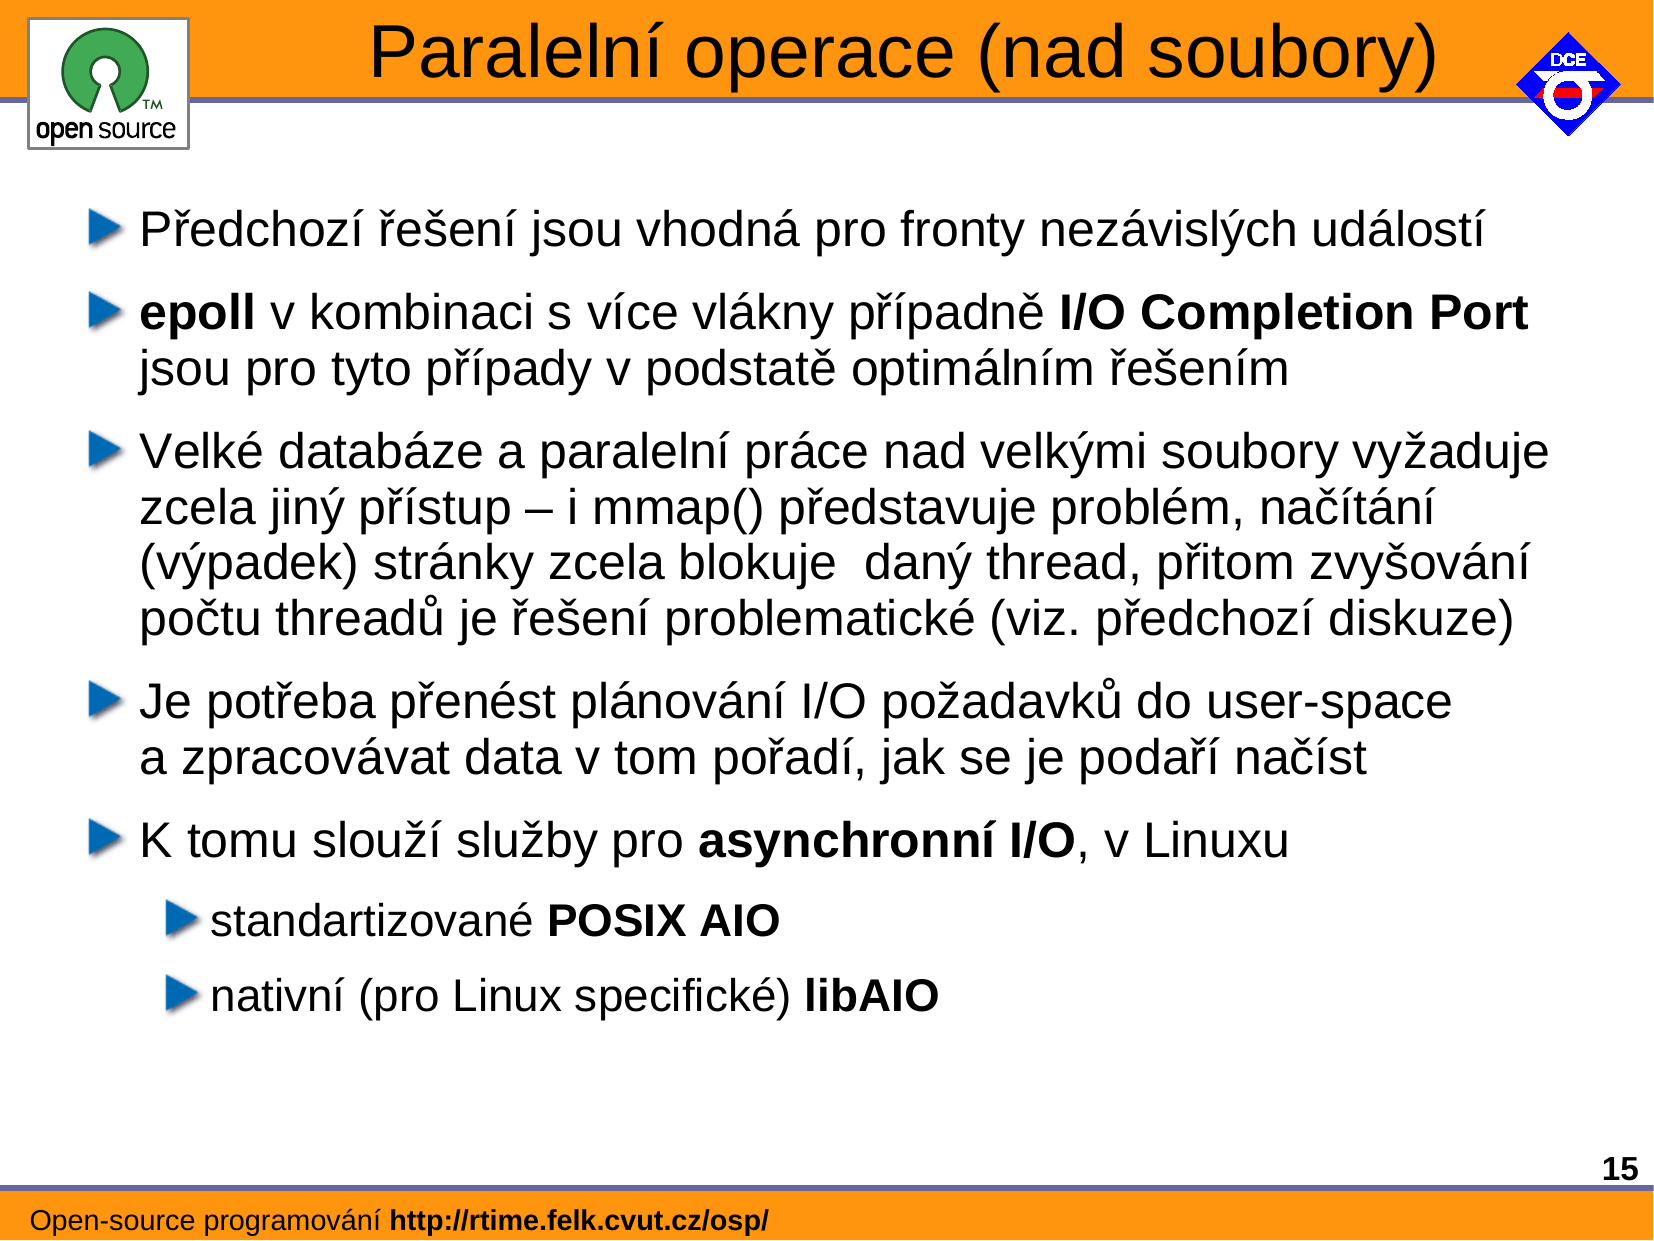

# Paralelní operace (nad soubory)
Předchozí řešení jsou vhodná pro fronty nezávislých událostí
epoll v kombinaci s více vlákny případně I/O Completion Port jsou pro tyto případy v podstatě optimálním řešením
Velké databáze a paralelní práce nad velkými soubory vyžaduje zcela jiný přístup – i mmap() představuje problém, načítání (výpadek) stránky zcela blokuje daný thread, přitom zvyšování počtu threadů je řešení problematické (viz. předchozí diskuze)
Je potřeba přenést plánování I/O požadavků do user-space a zpracovávat data v tom pořadí, jak se je podaří načíst
K tomu slouží služby pro asynchronní I/O, v Linuxu
standartizované POSIX AIO
nativní (pro Linux specifické) libAIO